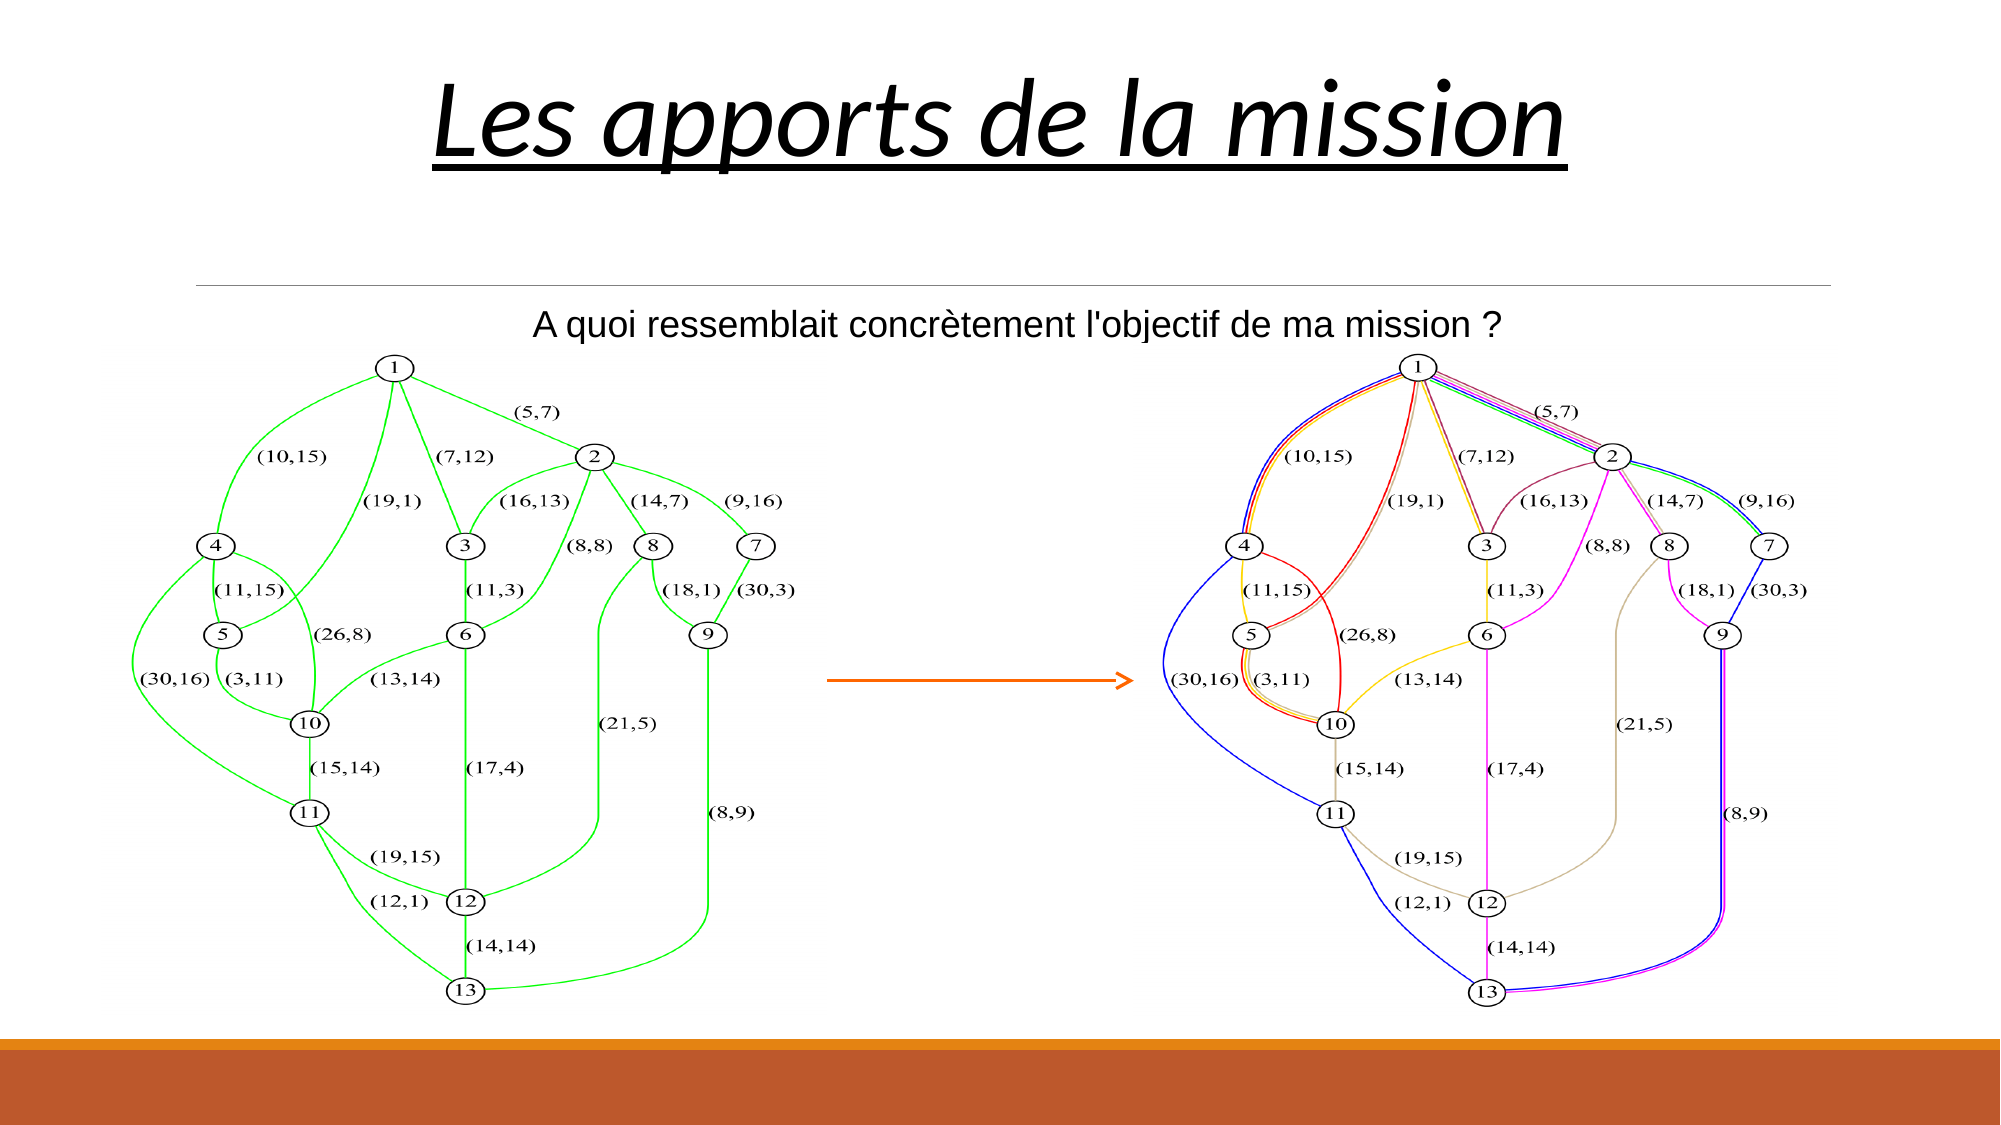

Les apports de la mission
A quoi ressemblait concrètement l'objectif de ma mission ?